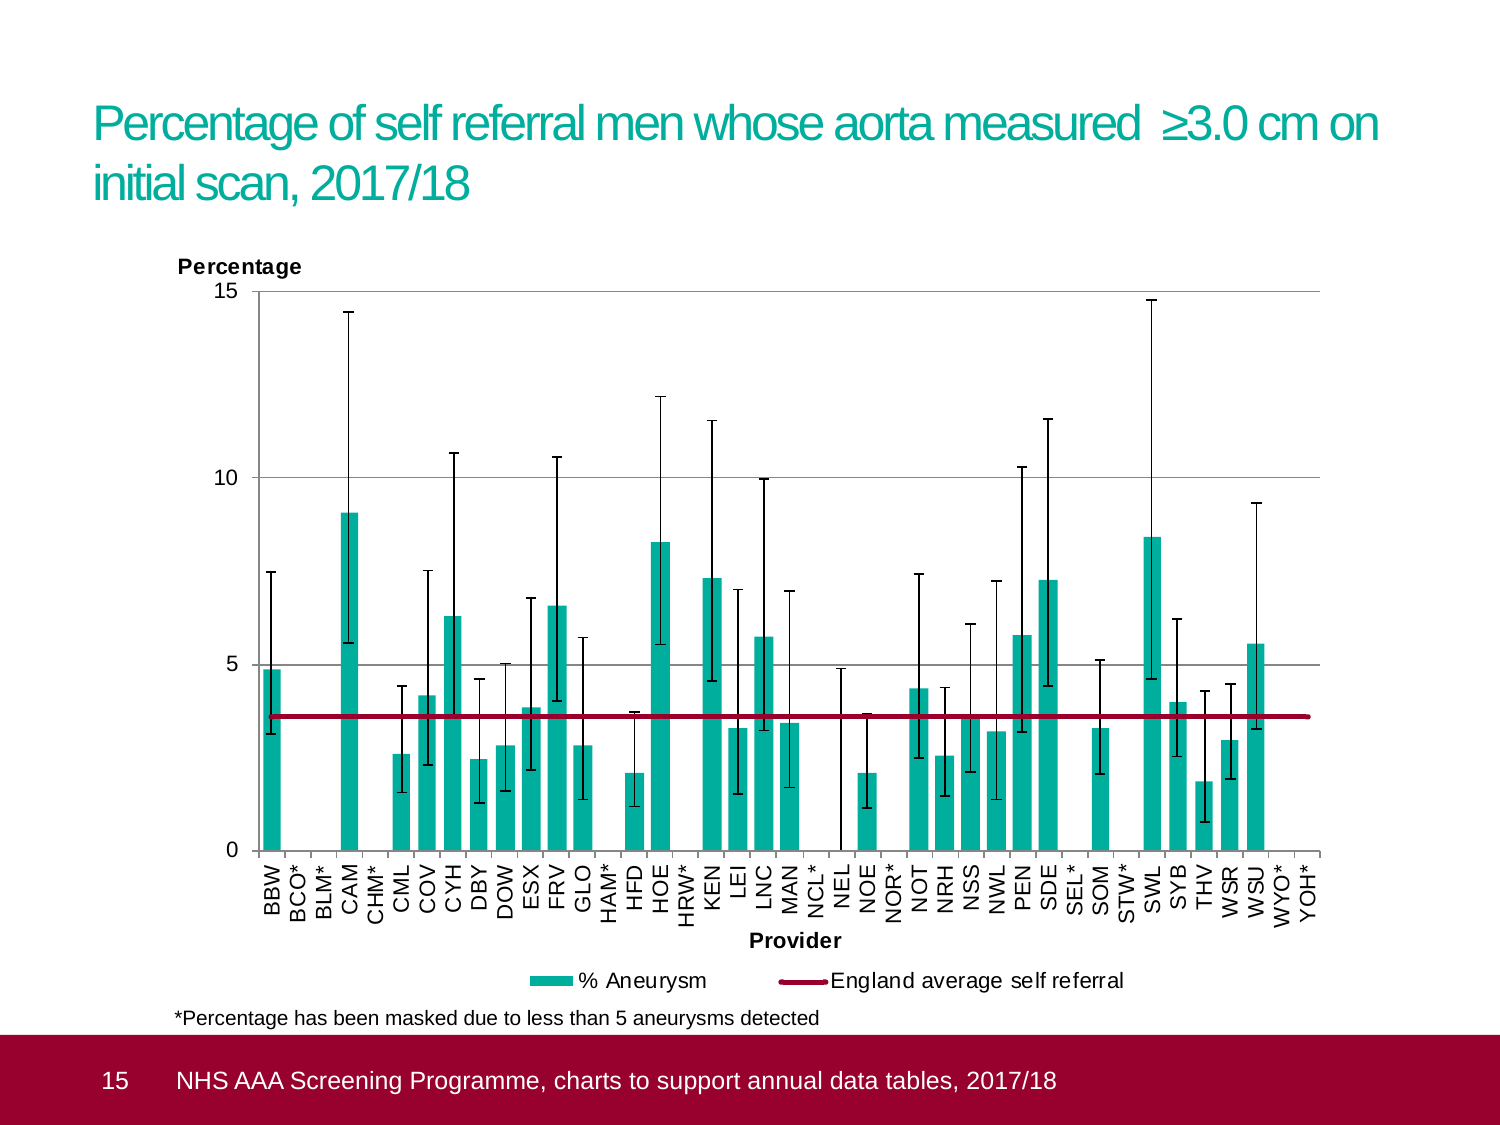

# Percentage of self referral men whose aorta measured ≥3.0 cm on initial scan, 2017/18
*Percentage has been masked due to less than 5 aneurysms detected
NHS AAA Screening Programme, charts to support annual data tables, 2017/18